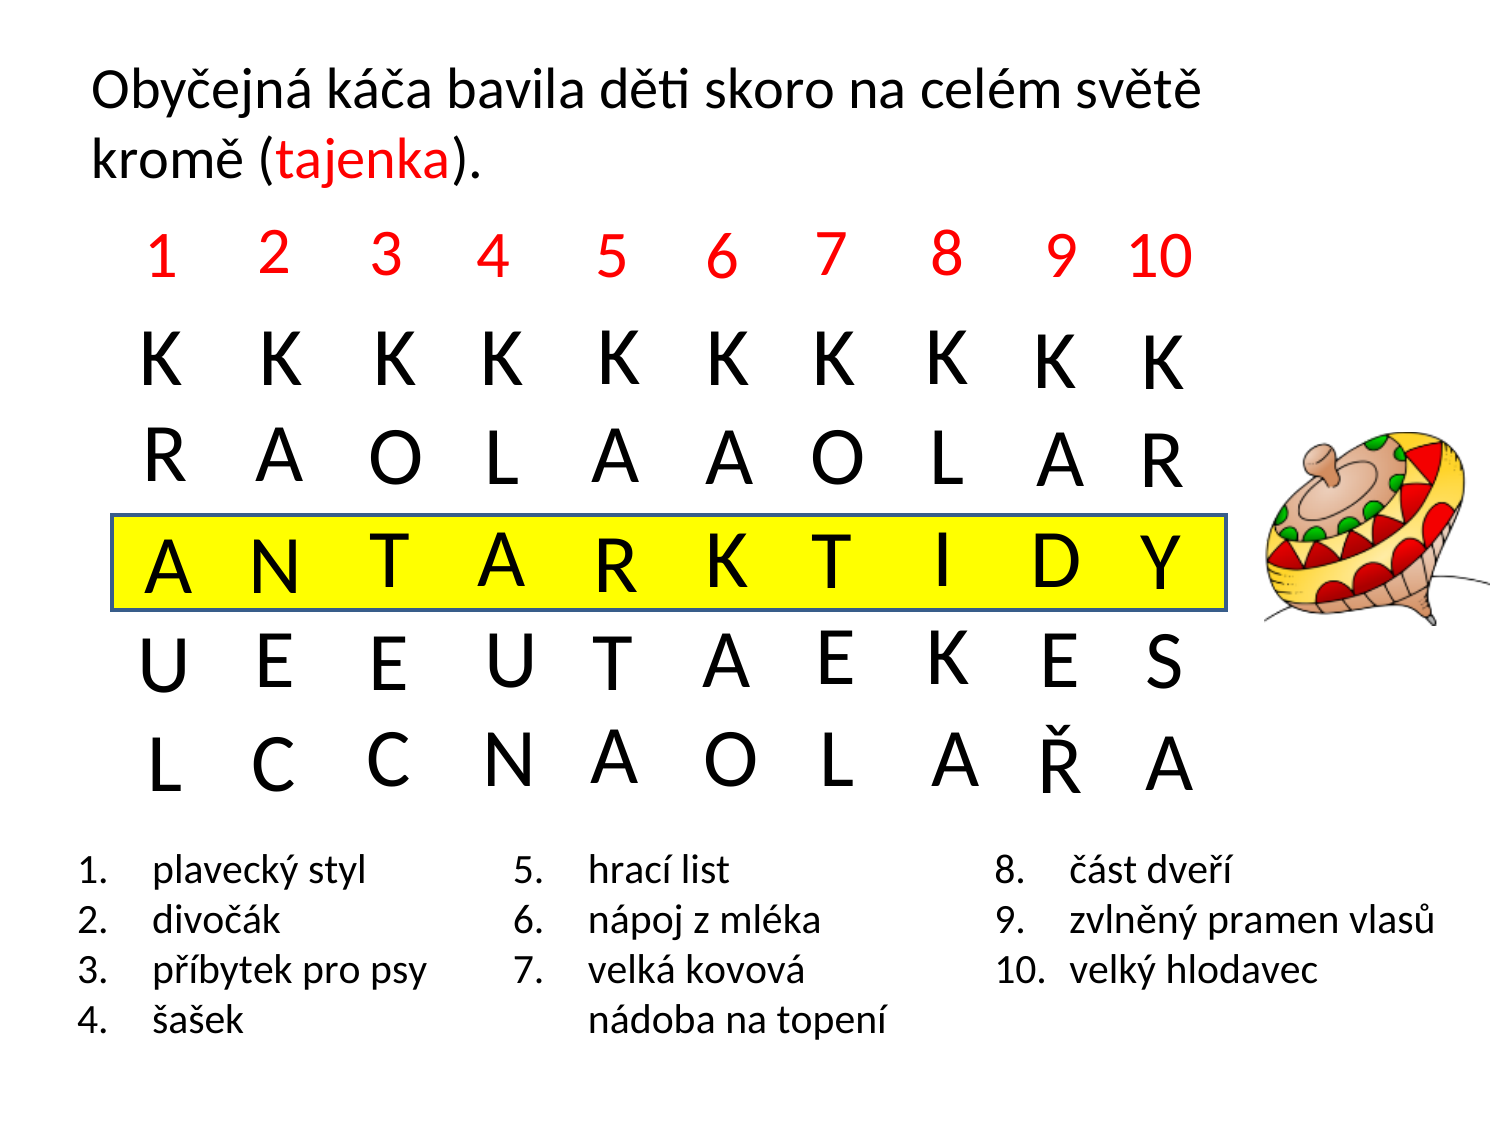

Obyčejná káča bavila děti skoro na celém světě kromě (tajenka).
2
3
7
8
1
4
5
9
10
6
| | | | | | | | | | |
| --- | --- | --- | --- | --- | --- | --- | --- | --- | --- |
| | | | | | | | | | |
| | | | | | | | | | |
| | | | | | | | | | |
| | | | | | | | | | |
| | | | | | | | | | |
K
K
K
K
K
K
K
K
K
K
R
A
A
O
L
A
O
L
A
R
A
I
T
K
D
T
Y
R
A
N
E
K
U
A
E
E
S
E
T
U
A
N
C
O
L
A
A
L
C
Ř
plavecký styl
divočák
příbytek pro psy
šašek
hrací list
nápoj z mléka
velká kovová nádoba na topení
část dveří
zvlněný pramen vlasů
velký hlodavec